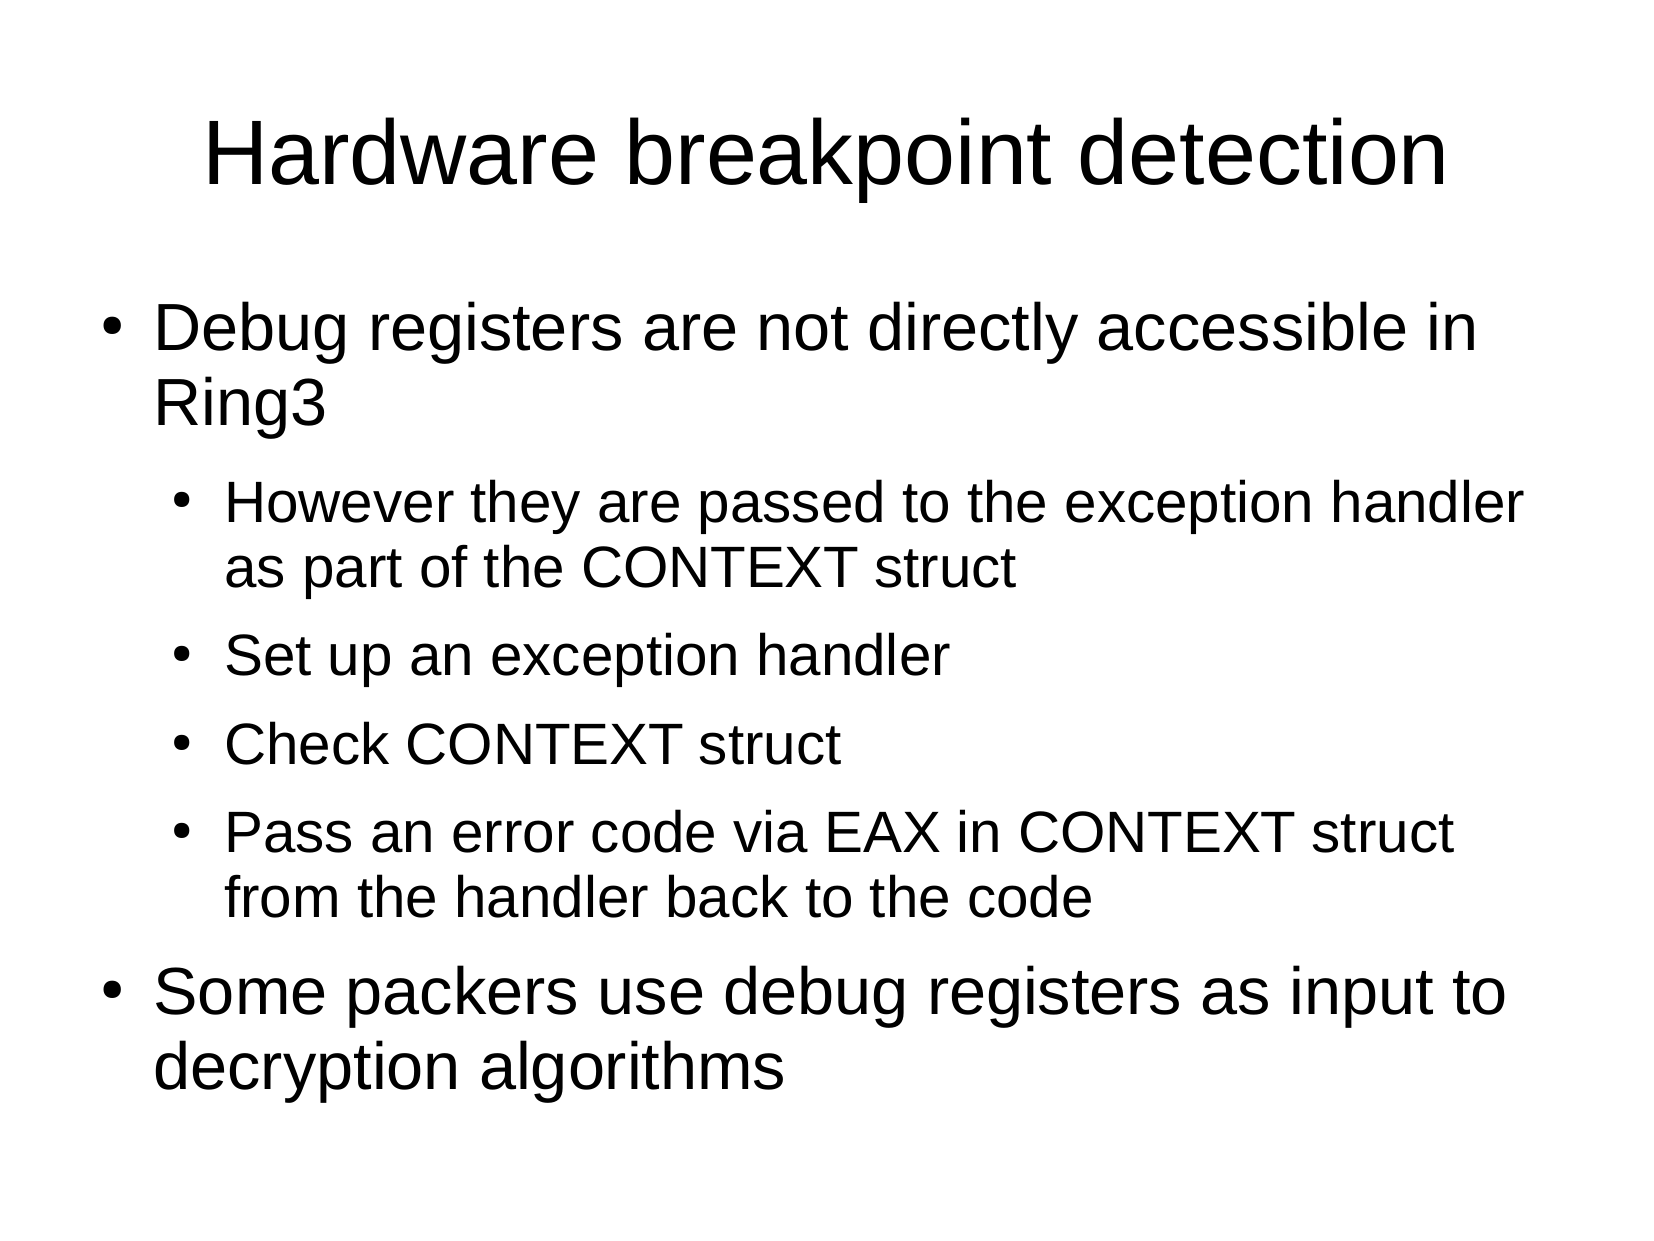

# Hardware breakpoint detection
Debug registers are not directly accessible in Ring3
However they are passed to the exception handler as part of the CONTEXT struct
Set up an exception handler
Check CONTEXT struct
Pass an error code via EAX in CONTEXT struct from the handler back to the code
Some packers use debug registers as input to decryption algorithms